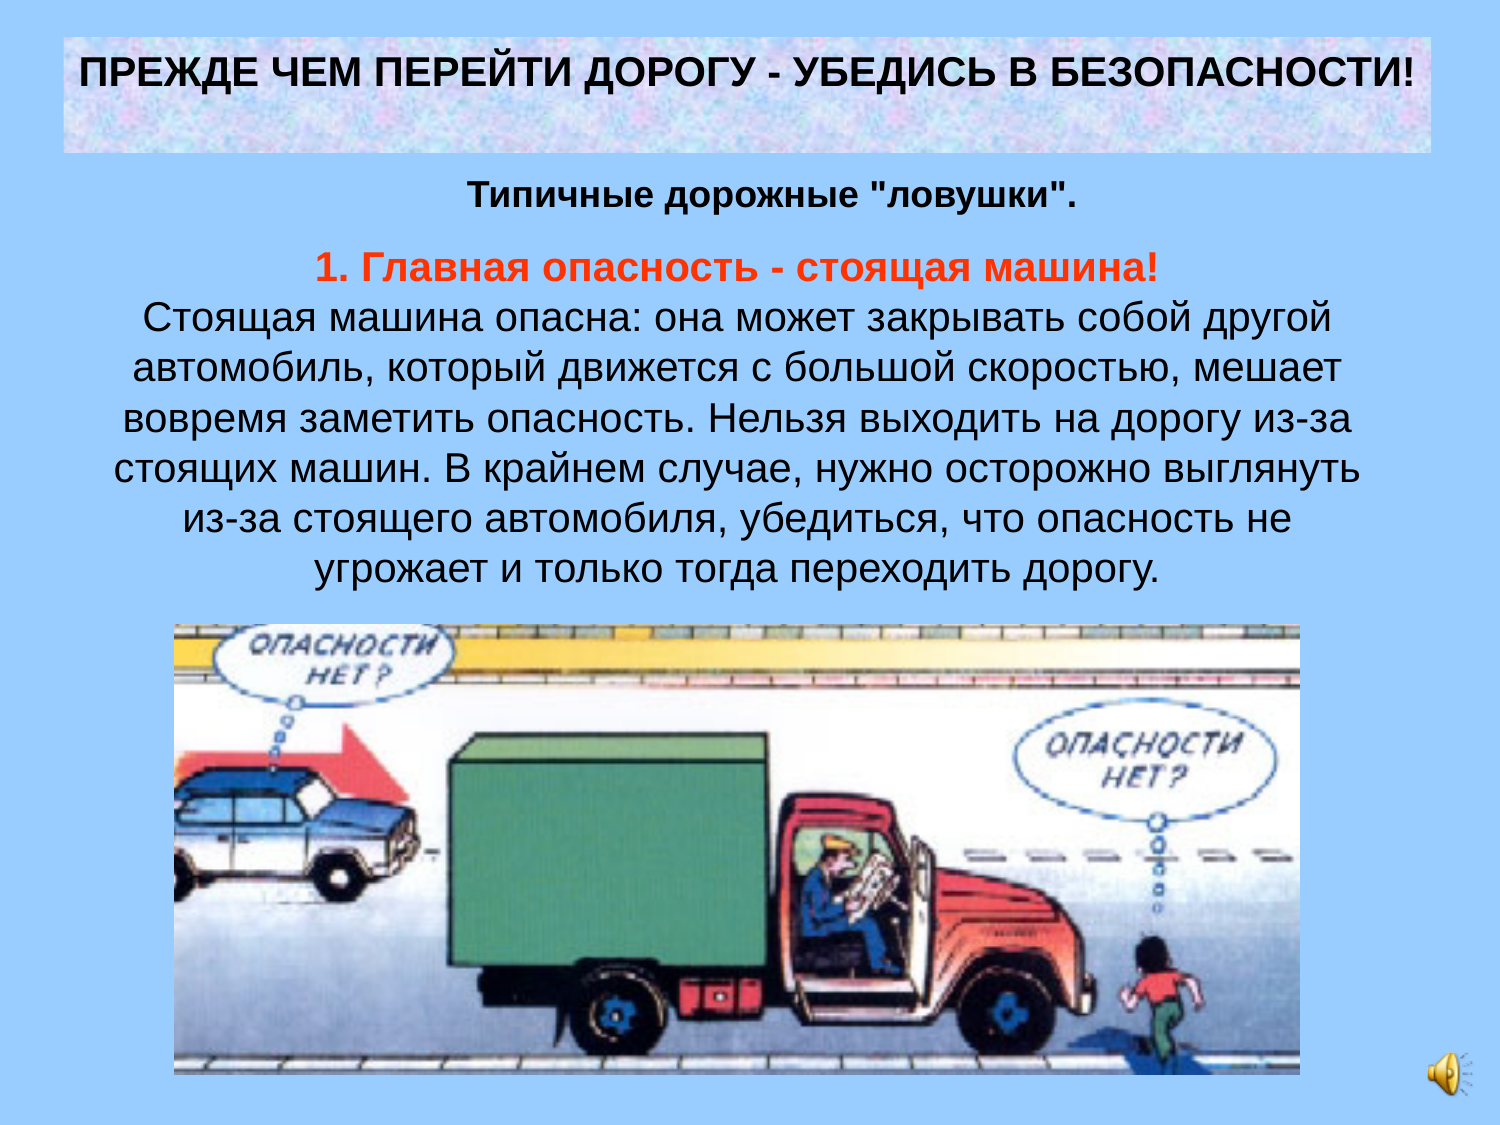

ПРЕЖДЕ ЧЕМ ПЕРЕЙТИ ДОРОГУ - УБЕДИСЬ В БЕЗОПАСНОСТИ!
Типичные дорожные "ловушки".
1. Главная опасность - стоящая машина!
Стоящая машина опасна: она может закрывать собой другой автомобиль, который движется с большой скоростью, мешает вовремя заметить опасность. Нельзя выходить на дорогу из-за стоящих машин. В крайнем случае, нужно осторожно выглянуть из-за стоящего автомобиля, убедиться, что опасность не угрожает и только тогда переходить дорогу.